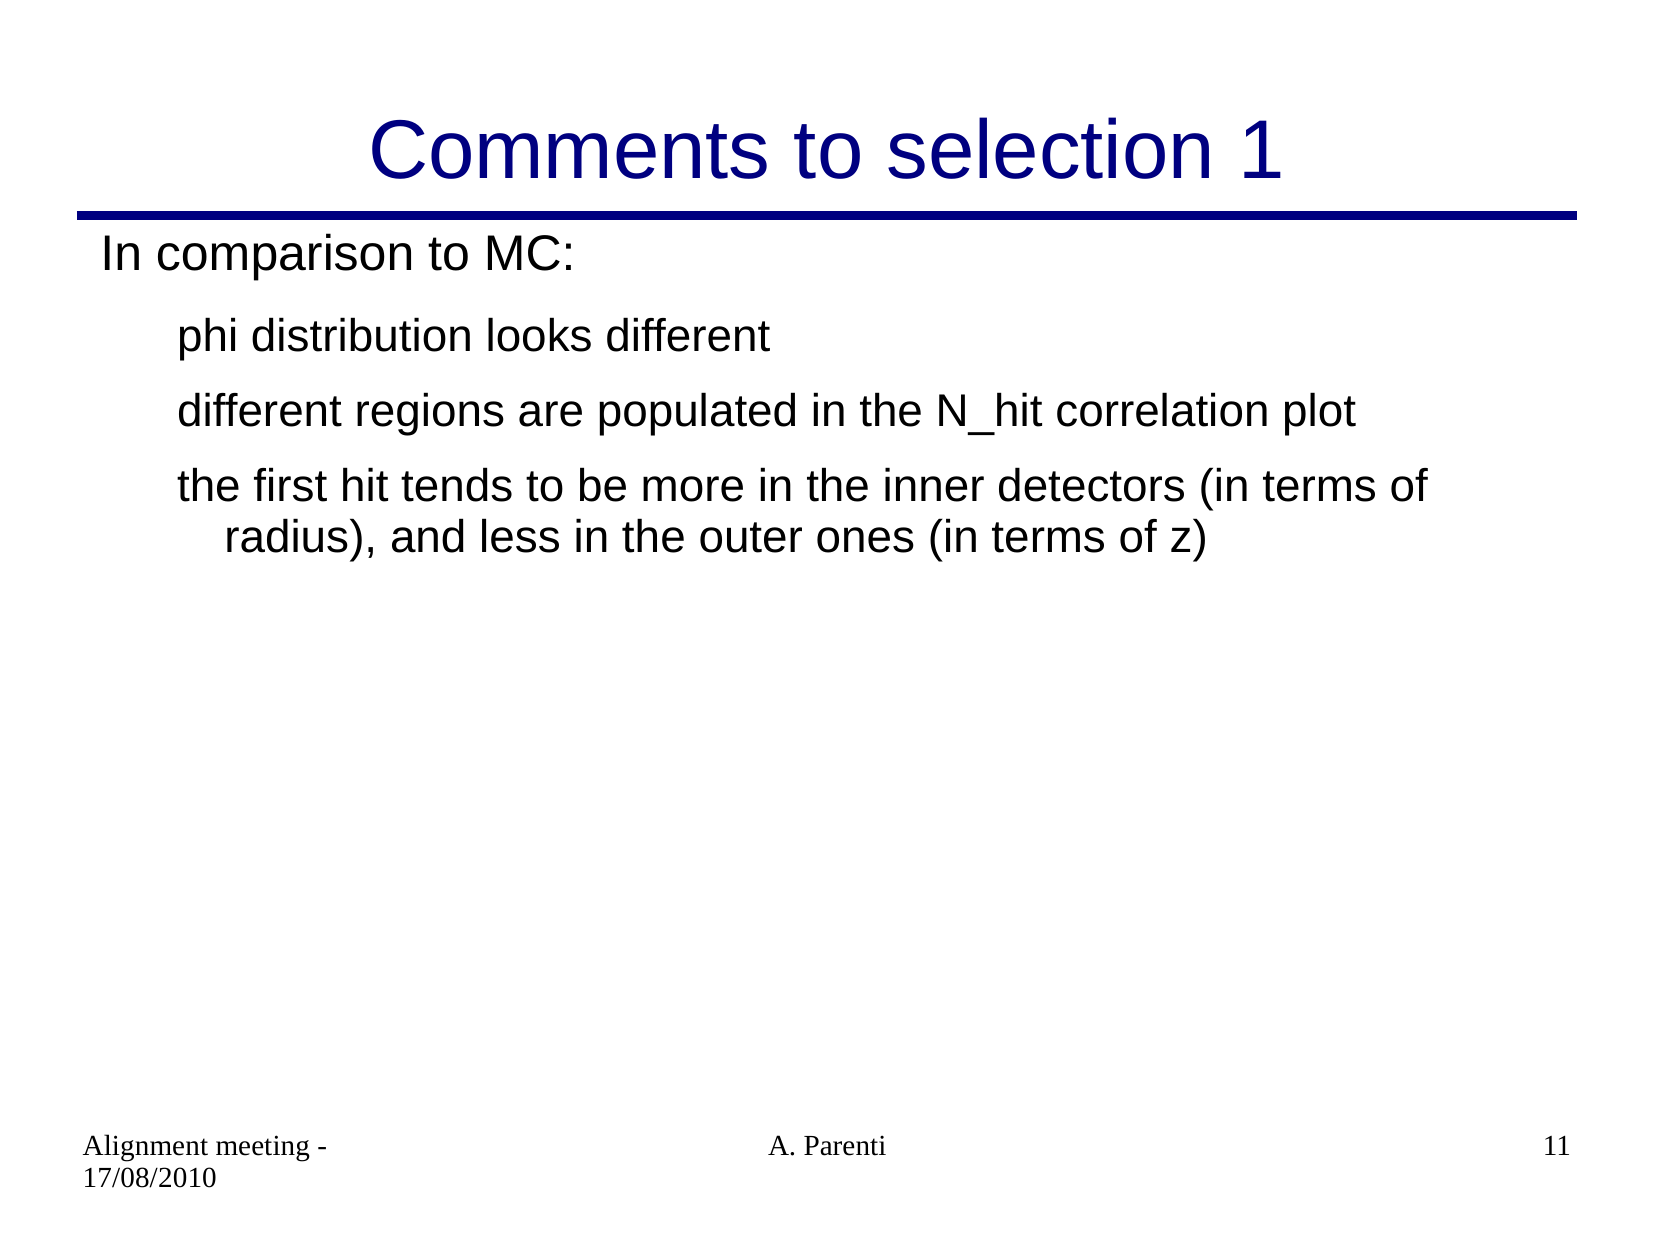

# Comments to selection 1
In comparison to MC:
phi distribution looks different
different regions are populated in the N_hit correlation plot
the first hit tends to be more in the inner detectors (in terms of radius), and less in the outer ones (in terms of z)
11